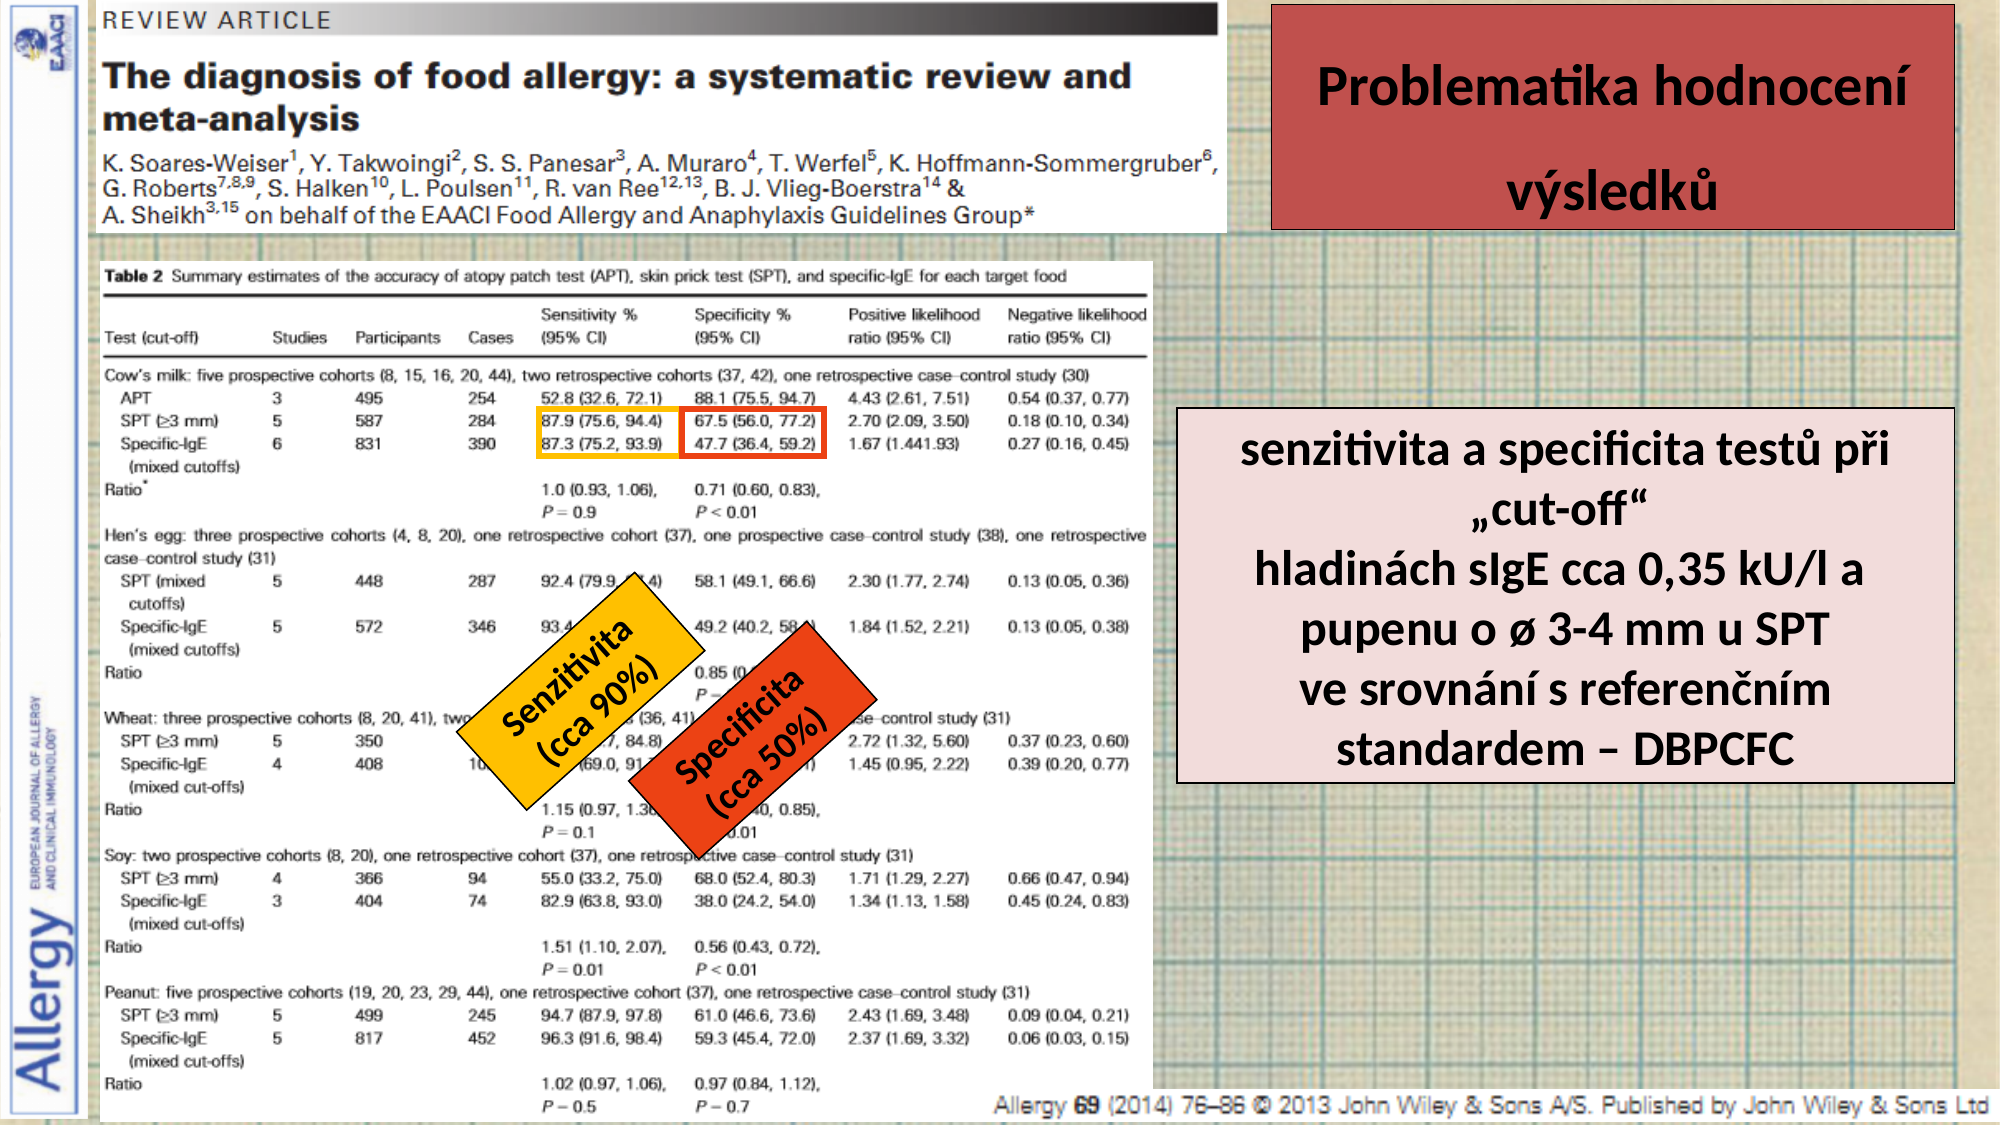

Problematika hodnocení výsledků
senzitivita a specificita testů při „cut-off“
hladinách sIgE cca 0,35 kU/l a
pupenu o ø 3-4 mm u SPT
ve srovnání s referenčním standardem – DBPCFC
Senzitivita (cca 90%)
Specificita (cca 50%)